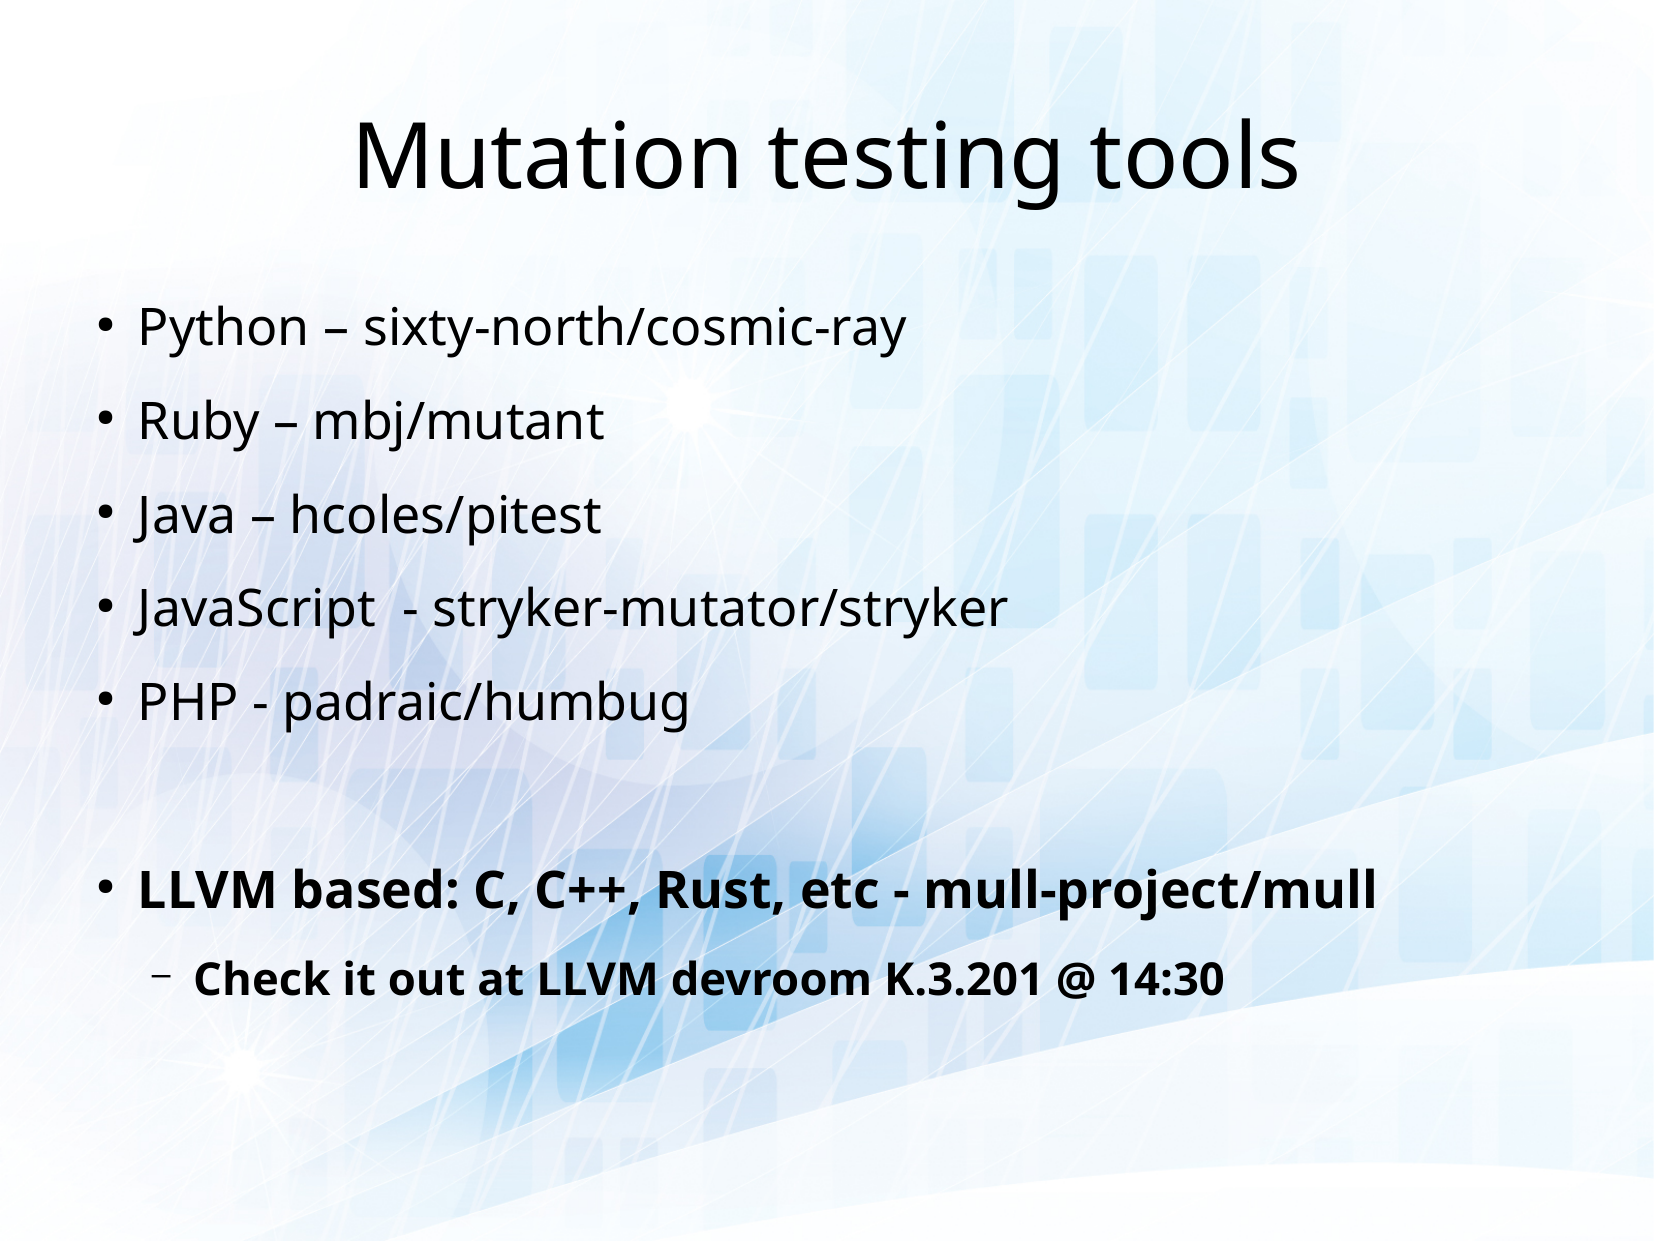

# Mutation testing tools
Python – sixty-north/cosmic-ray
Ruby – mbj/mutant
Java – hcoles/pitest
JavaScript - stryker-mutator/stryker
PHP - padraic/humbug
LLVM based: C, C++, Rust, etc - mull-project/mull
Check it out at LLVM devroom K.3.201 @ 14:30